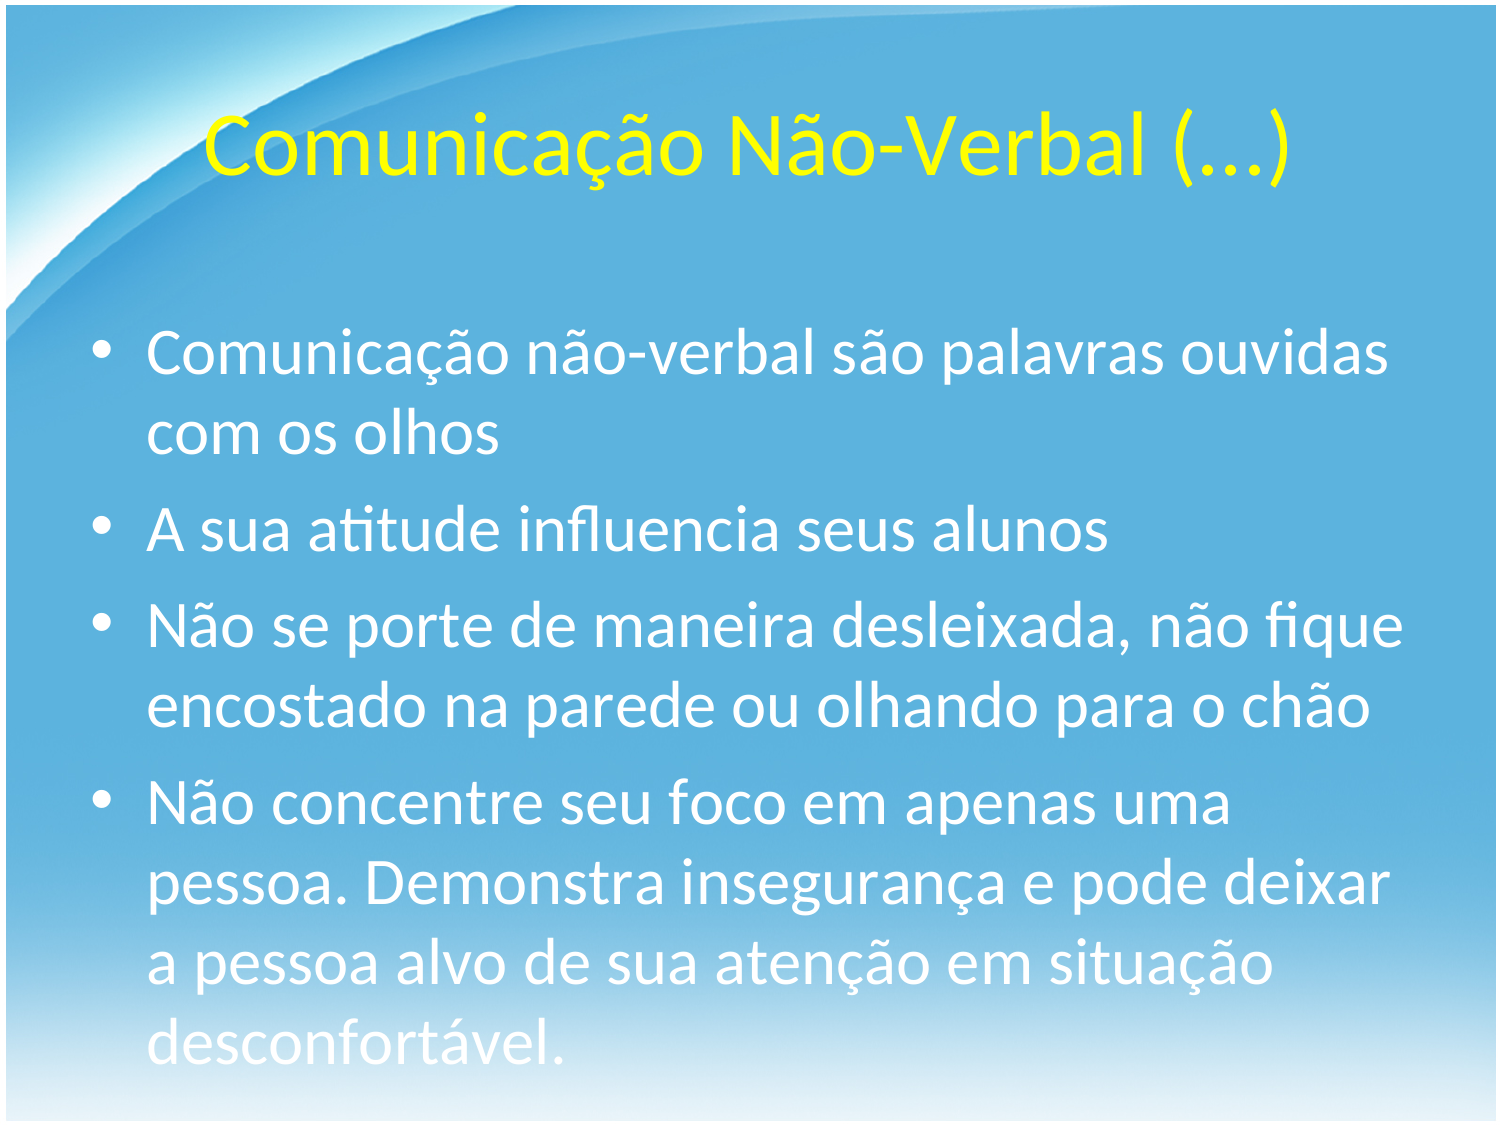

# Comunicação Não-Verbal (...)
Comunicação não-verbal são palavras ouvidas com os olhos
A sua atitude influencia seus alunos
Não se porte de maneira desleixada, não fique encostado na parede ou olhando para o chão
Não concentre seu foco em apenas uma pessoa. Demonstra insegurança e pode deixar a pessoa alvo de sua atenção em situação desconfortável.